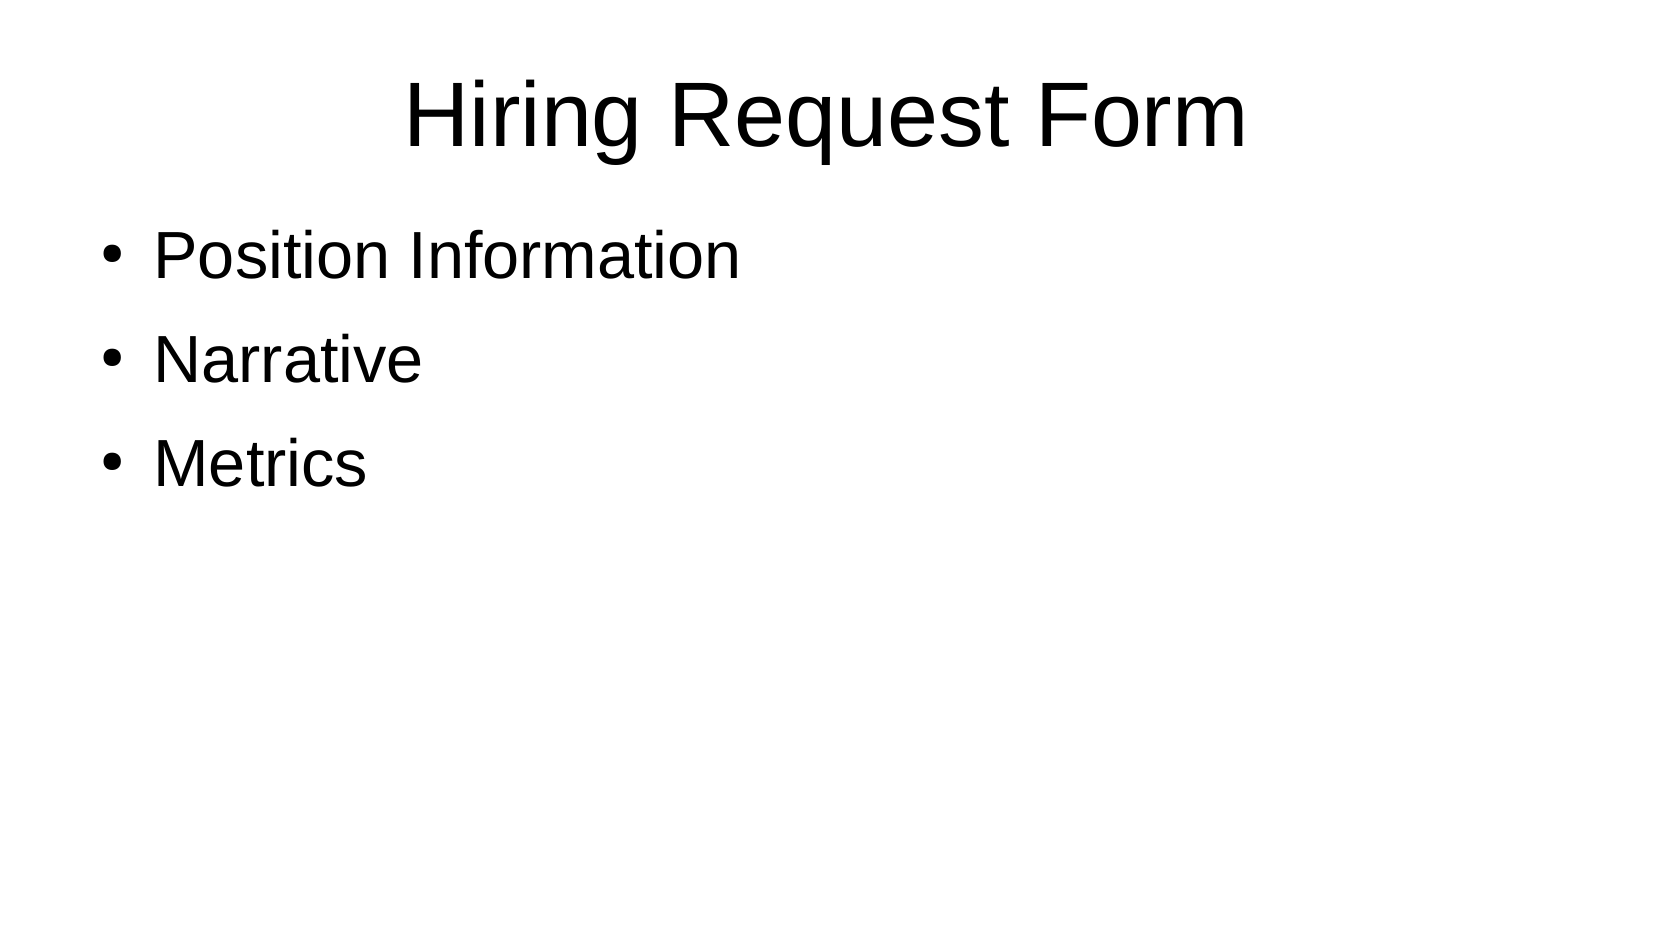

# Hiring Request Form
Position Information
Narrative
Metrics